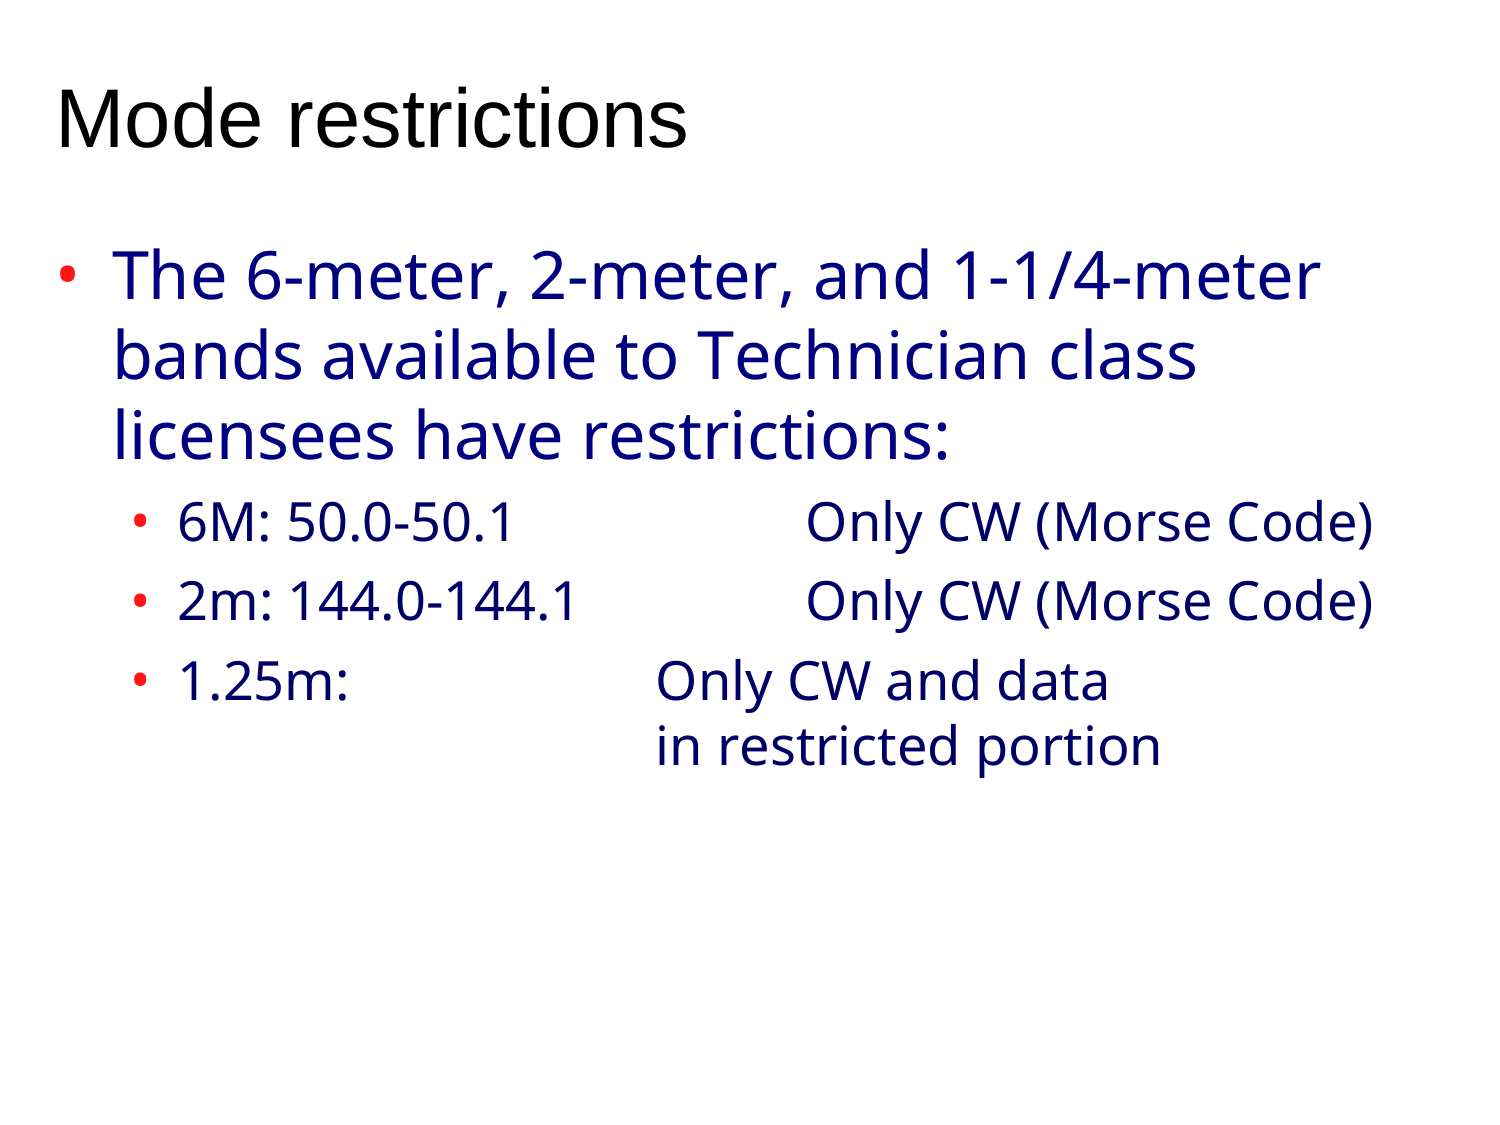

# Mode restrictions
The 6-meter, 2-meter, and 1-1/4-meter bands available to Technician class licensees have restrictions:
6M: 50.0-50.1		Only CW (Morse Code)
2m: 144.0-144.1		Only CW (Morse Code)
1.25m:			Only CW and data 						in restricted portion